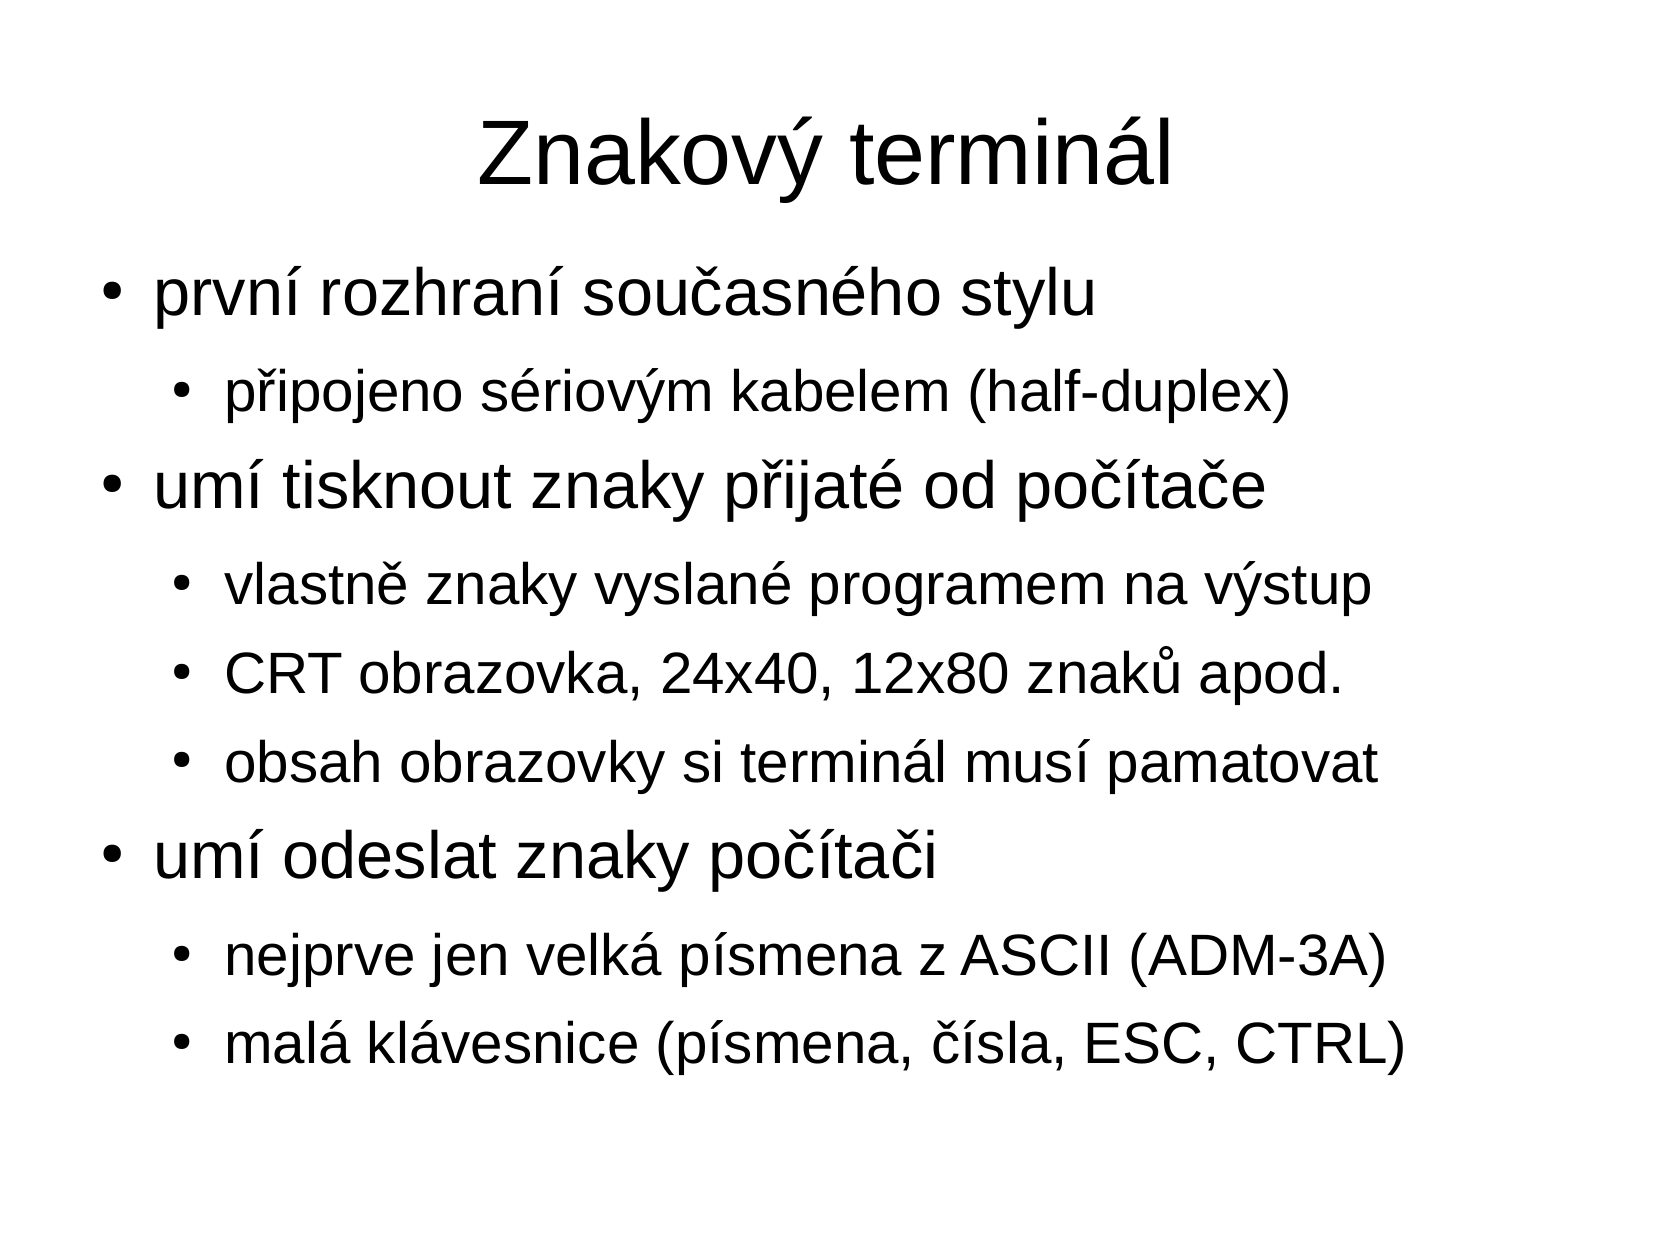

# Znakový terminál
první rozhraní současného stylu
připojeno sériovým kabelem (half-duplex)
umí tisknout znaky přijaté od počítače
vlastně znaky vyslané programem na výstup
CRT obrazovka, 24x40, 12x80 znaků apod.
obsah obrazovky si terminál musí pamatovat
umí odeslat znaky počítači
nejprve jen velká písmena z ASCII (ADM-3A)
malá klávesnice (písmena, čísla, ESC, CTRL)